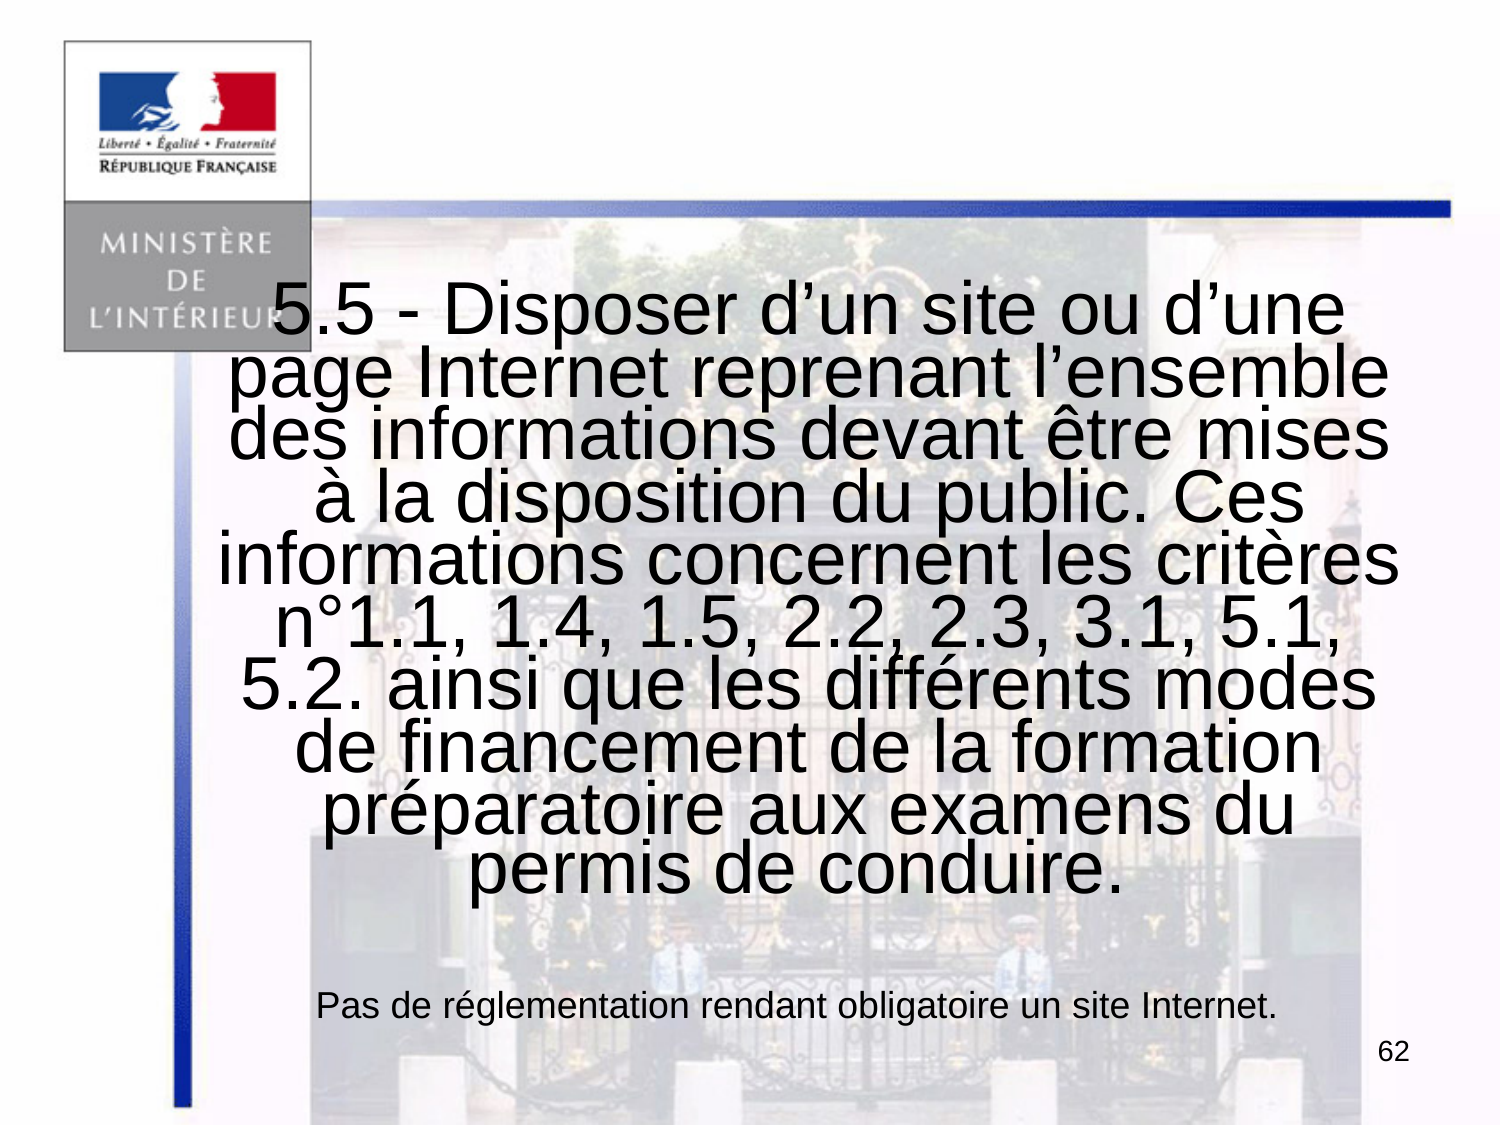

# 5.5 - Disposer d’un site ou d’une page Internet reprenant l’ensemble des informations devant être mises à la disposition du public. Ces informations concernent les critères n°1.1, 1.4, 1.5, 2.2, 2.3, 3.1, 5.1, 5.2. ainsi que les différents modes de financement de la formation préparatoire aux examens du permis de conduire. Pas de réglementation rendant obligatoire un site Internet.